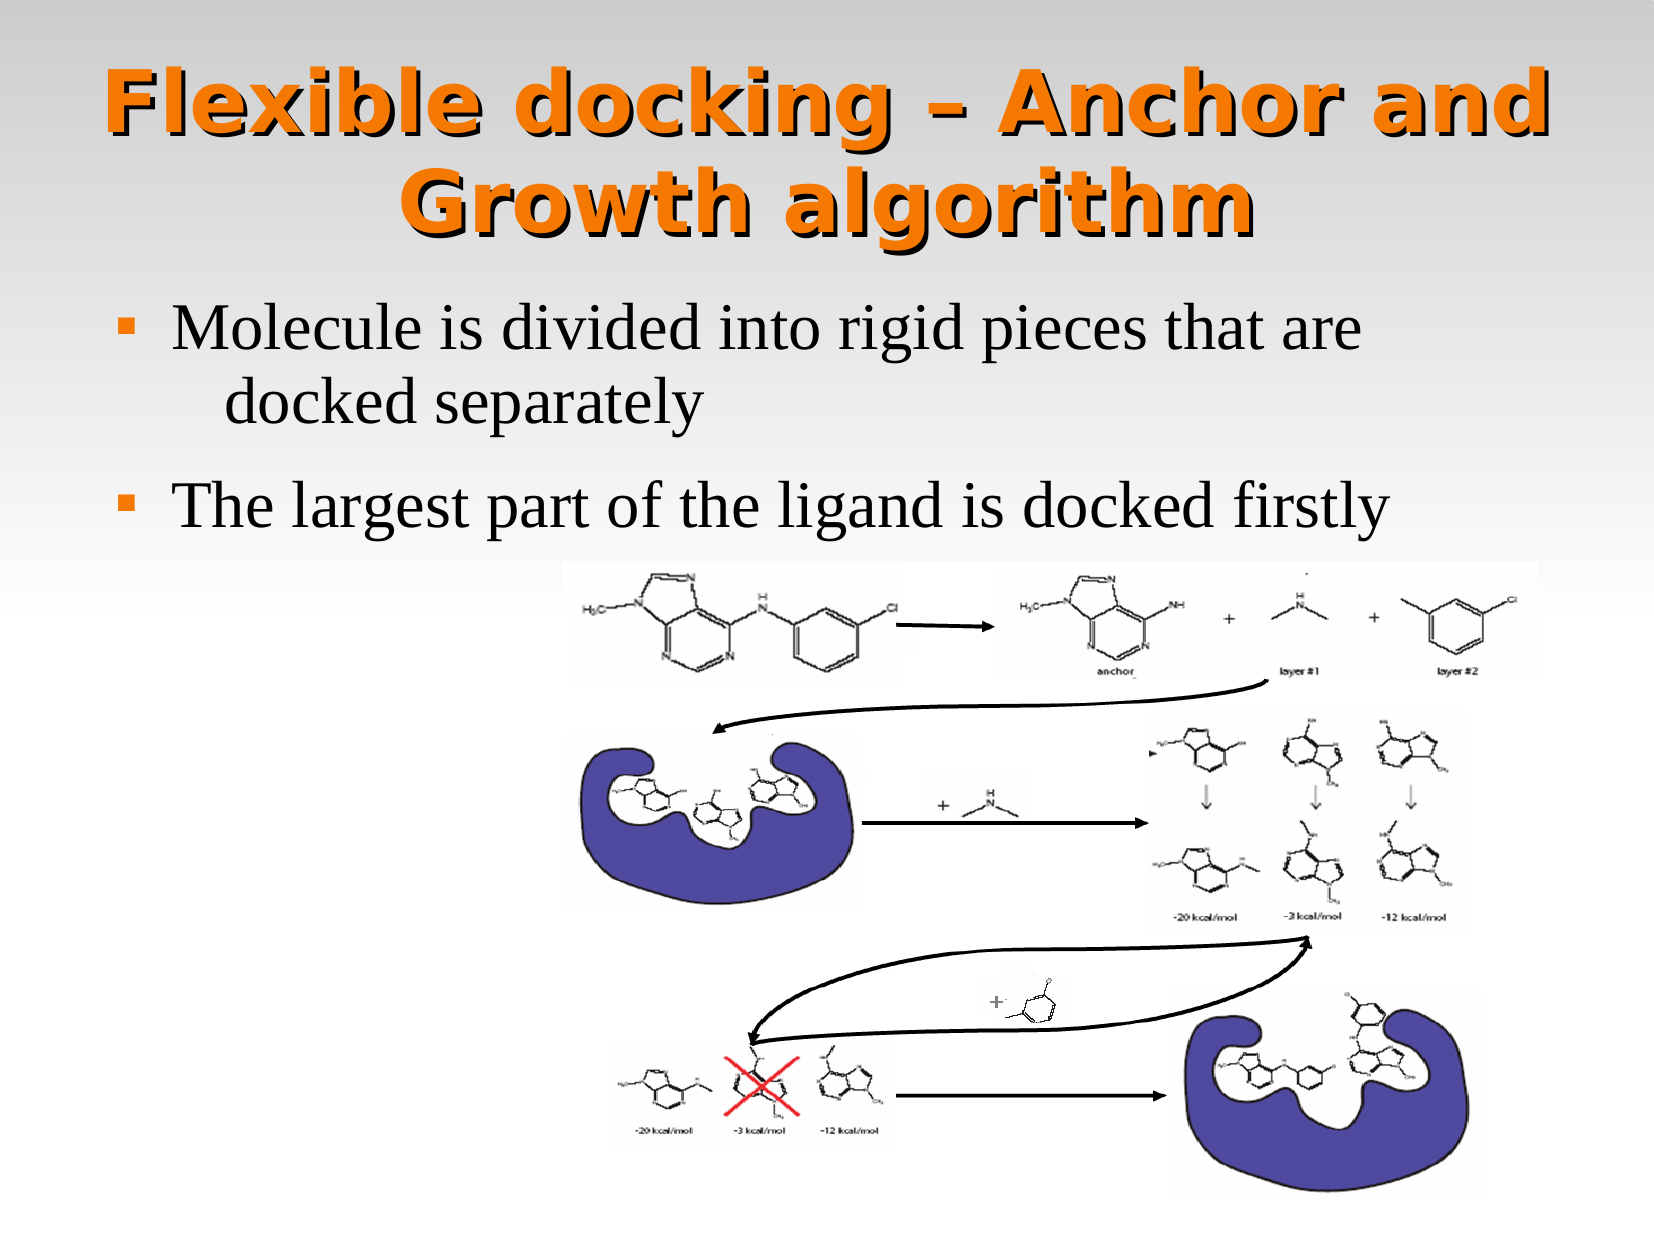

# Flexible docking – Anchor and Growth algorithm
Molecule is divided into rigid pieces that are docked separately
The largest part of the ligand is docked firstly